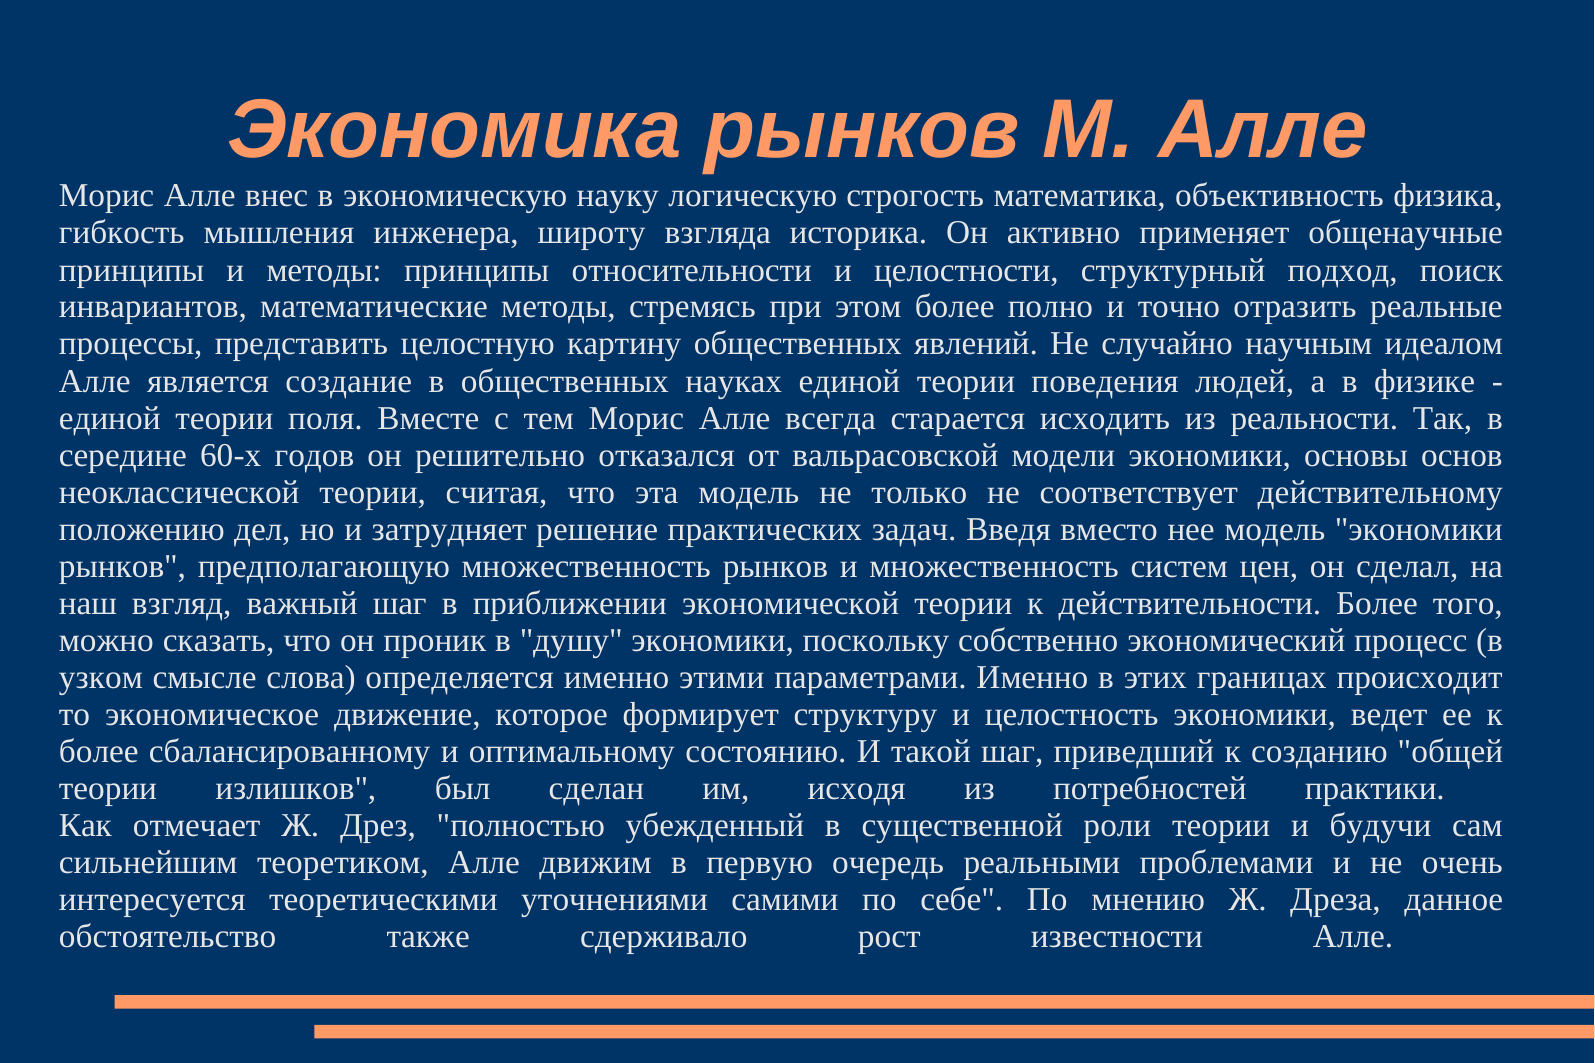

# Экономика рынков М. Алле
Морис Алле внес в экономическую науку логическую строгость математика, объективность физика, гибкость мышления инженера, широту взгляда историка. Он активно применяет общенаучные принципы и методы: принципы относительности и целостности, структурный подход, поиск инвариантов, математические методы, стремясь при этом более полно и точно отразить реальные процессы, представить целостную картину общественных явлений. Не случайно научным идеалом Алле является создание в общественных науках единой теории поведения людей, а в физике - единой теории поля. Вместе с тем Морис Алле всегда старается исходить из реальности. Так, в середине 60-х годов он решительно отказался от вальрасовской модели экономики, основы основ неоклассической теории, считая, что эта модель не только не соответствует действительному положению дел, но и затрудняет решение практических задач. Введя вместо нее модель "экономики рынков", предполагающую множественность рынков и множественность систем цен, он сделал, на наш взгляд, важный шаг в приближении экономической теории к действительности. Более того, можно сказать, что он проник в "душу" экономики, поскольку собственно экономический процесс (в узком смысле слова) определяется именно этими параметрами. Именно в этих границах происходит то экономическое движение, которое формирует структуру и целостность экономики, ведет ее к более сбалансированному и оптимальному состоянию. И такой шаг, приведший к созданию "общей теории излишков", был сделан им, исходя из потребностей практики.
Как отмечает Ж. Дрез, "полностью убежденный в существенной роли теории и будучи сам сильнейшим теоретиком, Алле движим в первую очередь реальными проблемами и не очень интересуется теоретическими уточнениями самими по себе". По мнению Ж. Дреза, данное обстоятельство также сдерживало рост известности Алле.